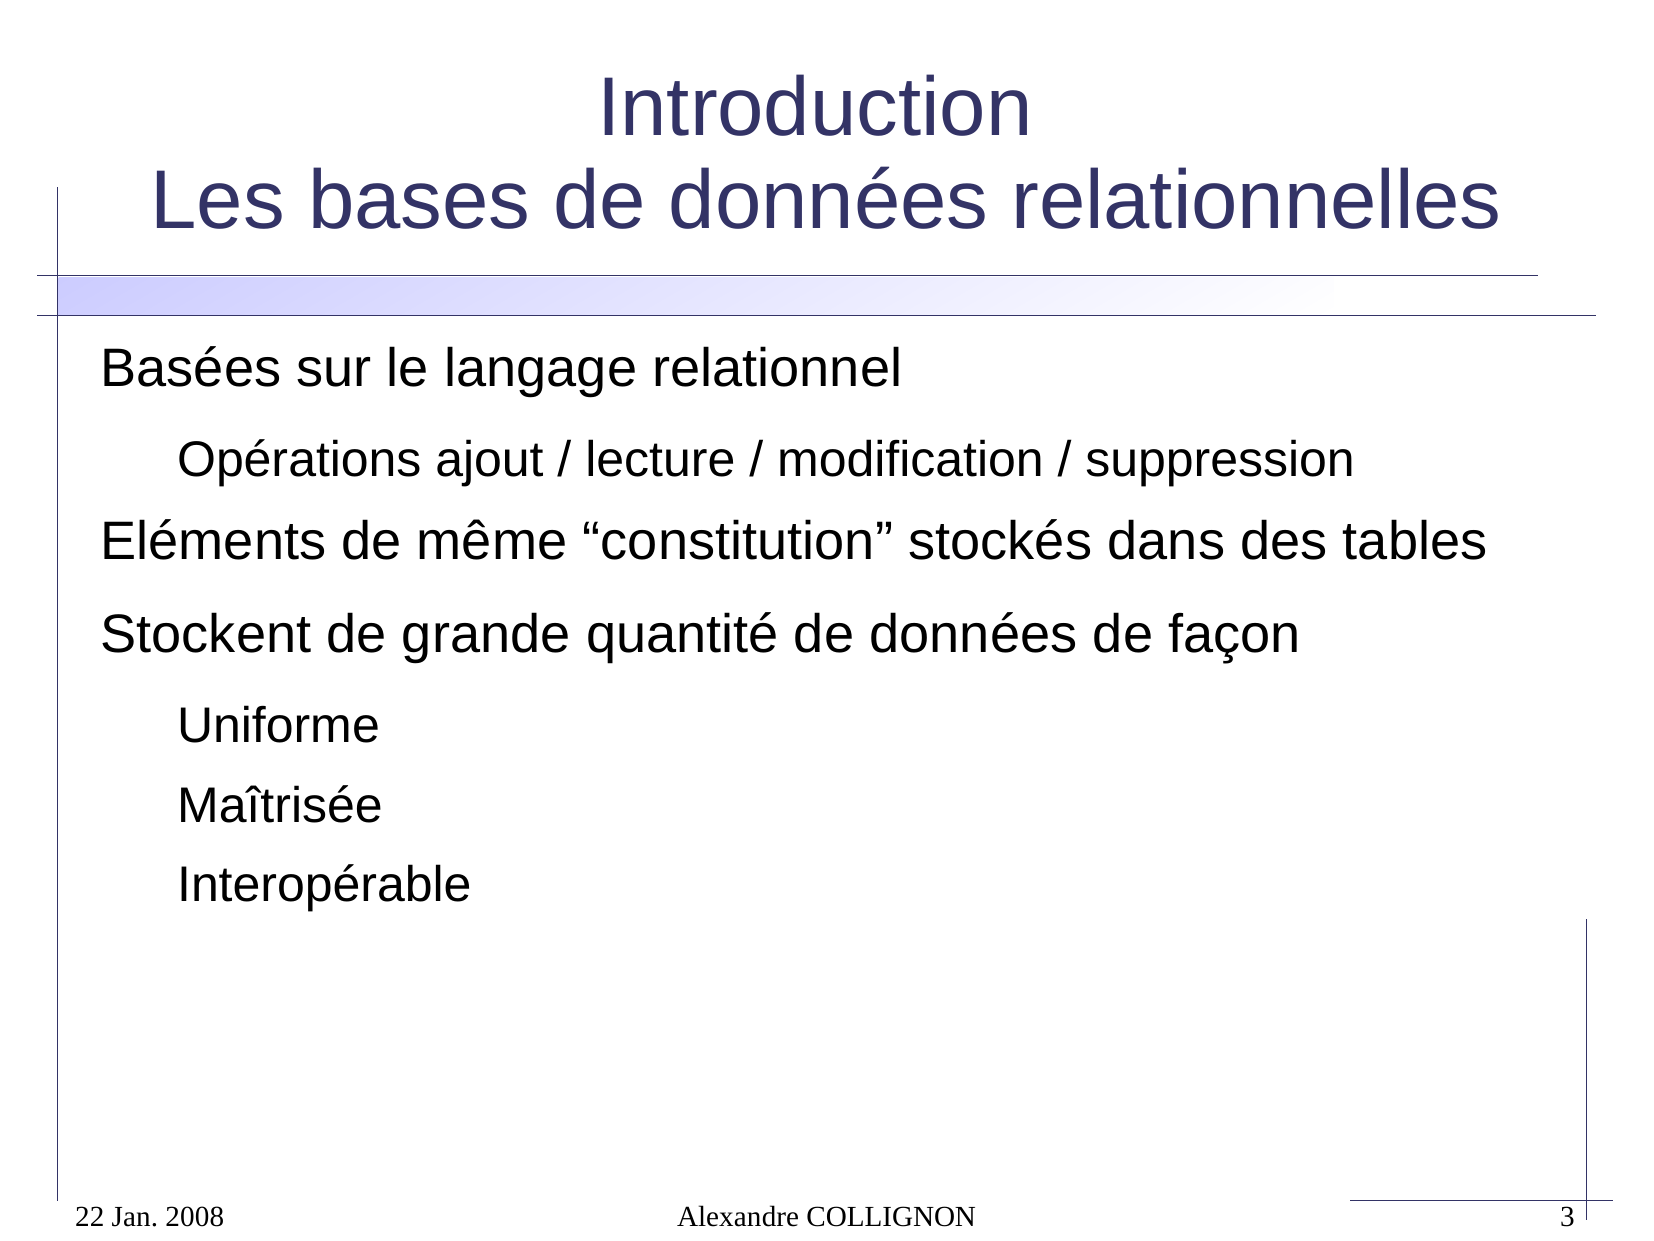

# Introduction Les bases de données relationnelles
Basées sur le langage relationnel
Opérations ajout / lecture / modification / suppression
Eléments de même “constitution” stockés dans des tables
Stockent de grande quantité de données de façon
Uniforme
Maîtrisée
Interopérable
22 Jan. 2008
Alexandre COLLIGNON
3